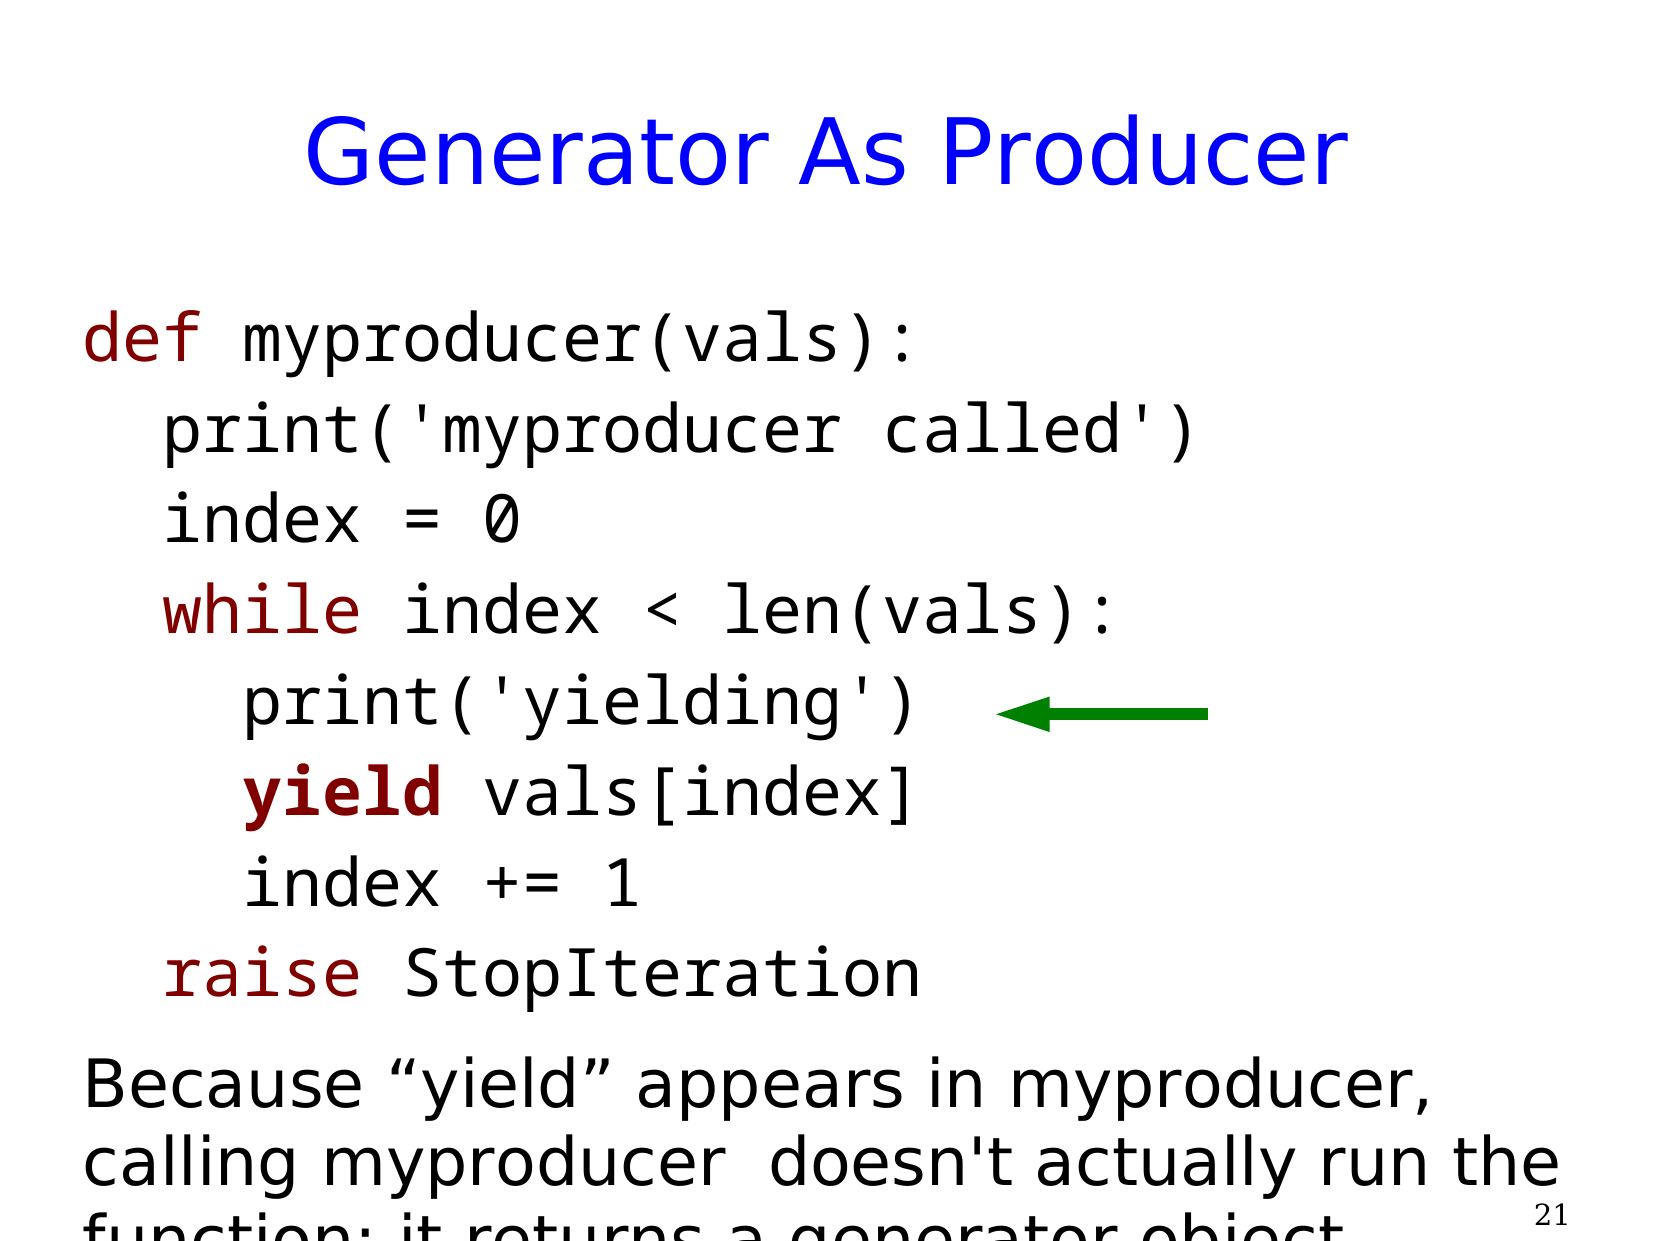

# Generator As Producer
def myproducer(vals):
 print('myproducer called')
 index = 0
 while index < len(vals):
 print('yielding')
 yield vals[index]
 index += 1
 raise StopIteration
Because “yield” appears in myproducer, calling myproducer doesn't actually run the function; it returns a generator object.
21